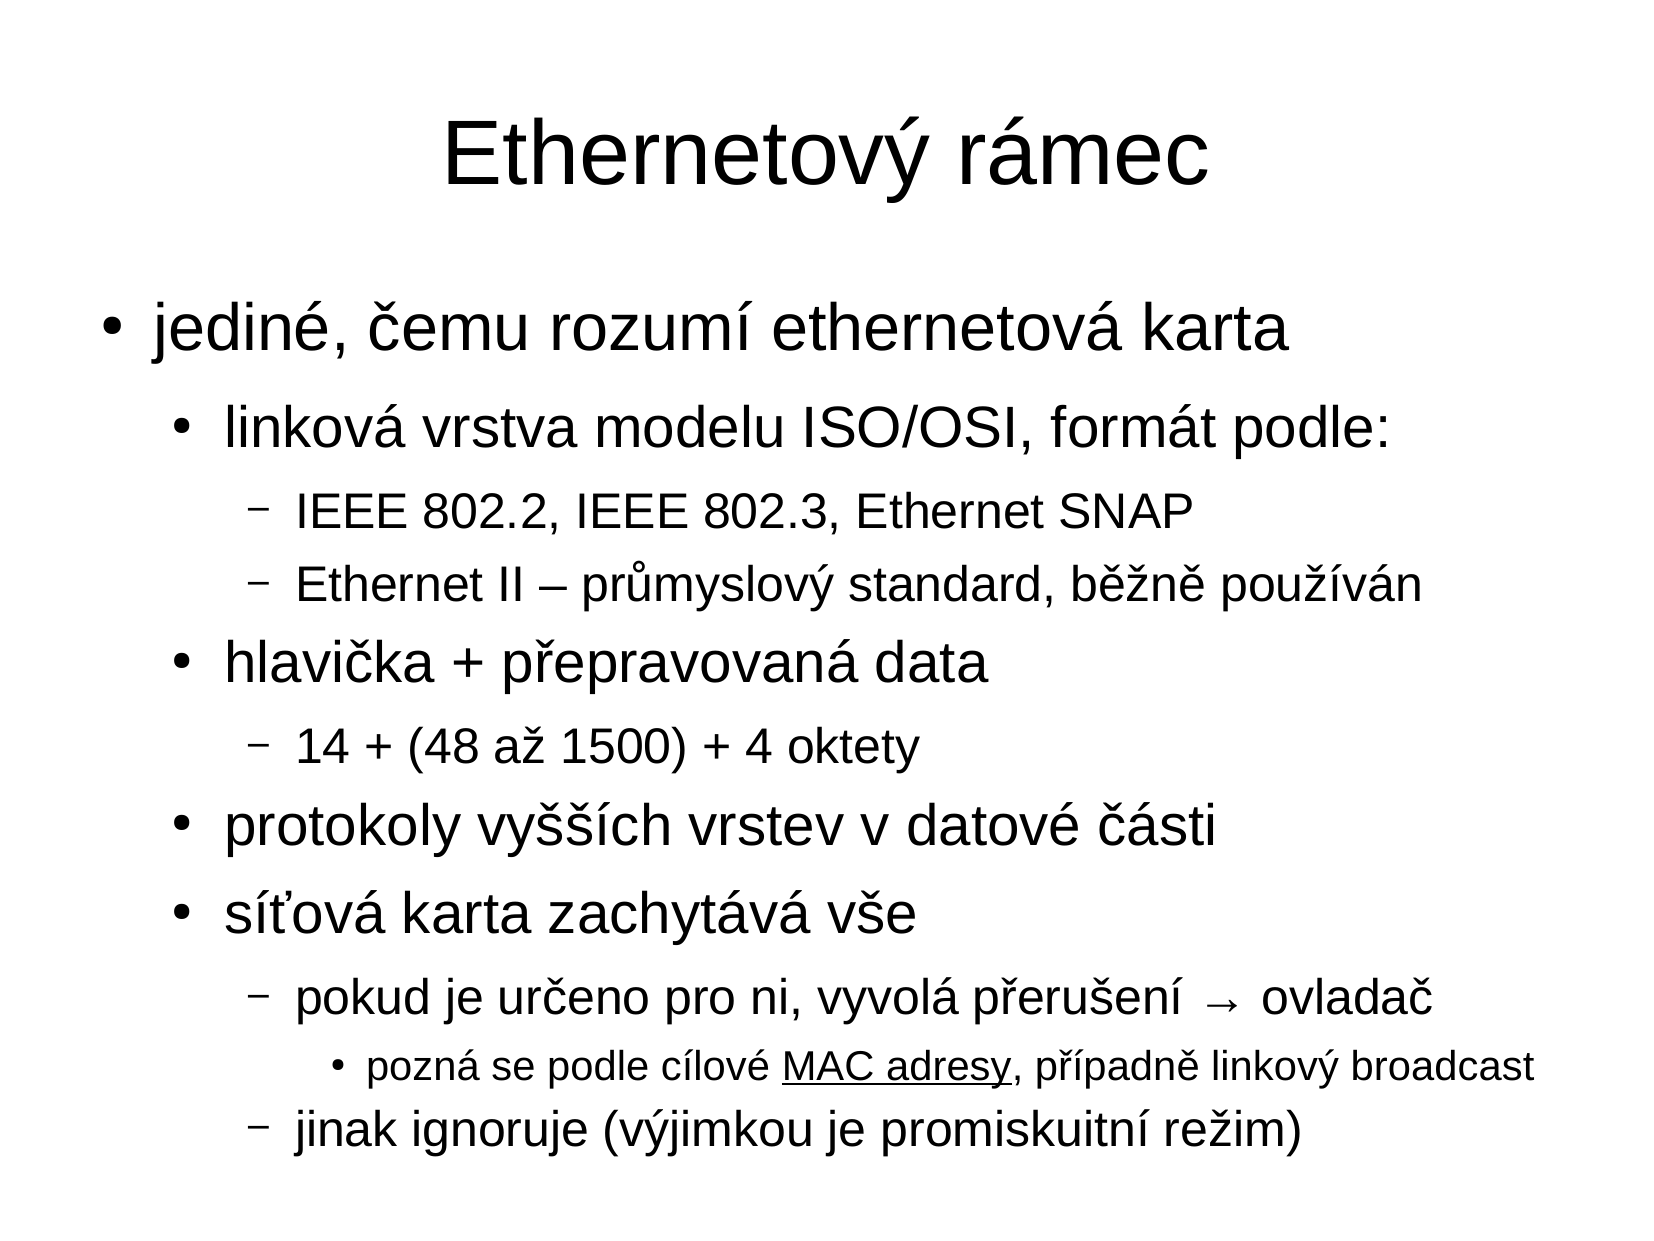

# Ethernetový rámec
jediné, čemu rozumí ethernetová karta
linková vrstva modelu ISO/OSI, formát podle:
IEEE 802.2, IEEE 802.3, Ethernet SNAP
Ethernet II – průmyslový standard, běžně používán
hlavička + přepravovaná data
14 + (48 až 1500) + 4 oktety
protokoly vyšších vrstev v datové části
síťová karta zachytává vše
pokud je určeno pro ni, vyvolá přerušení → ovladač
pozná se podle cílové MAC adresy, případně linkový broadcast
jinak ignoruje (výjimkou je promiskuitní režim)